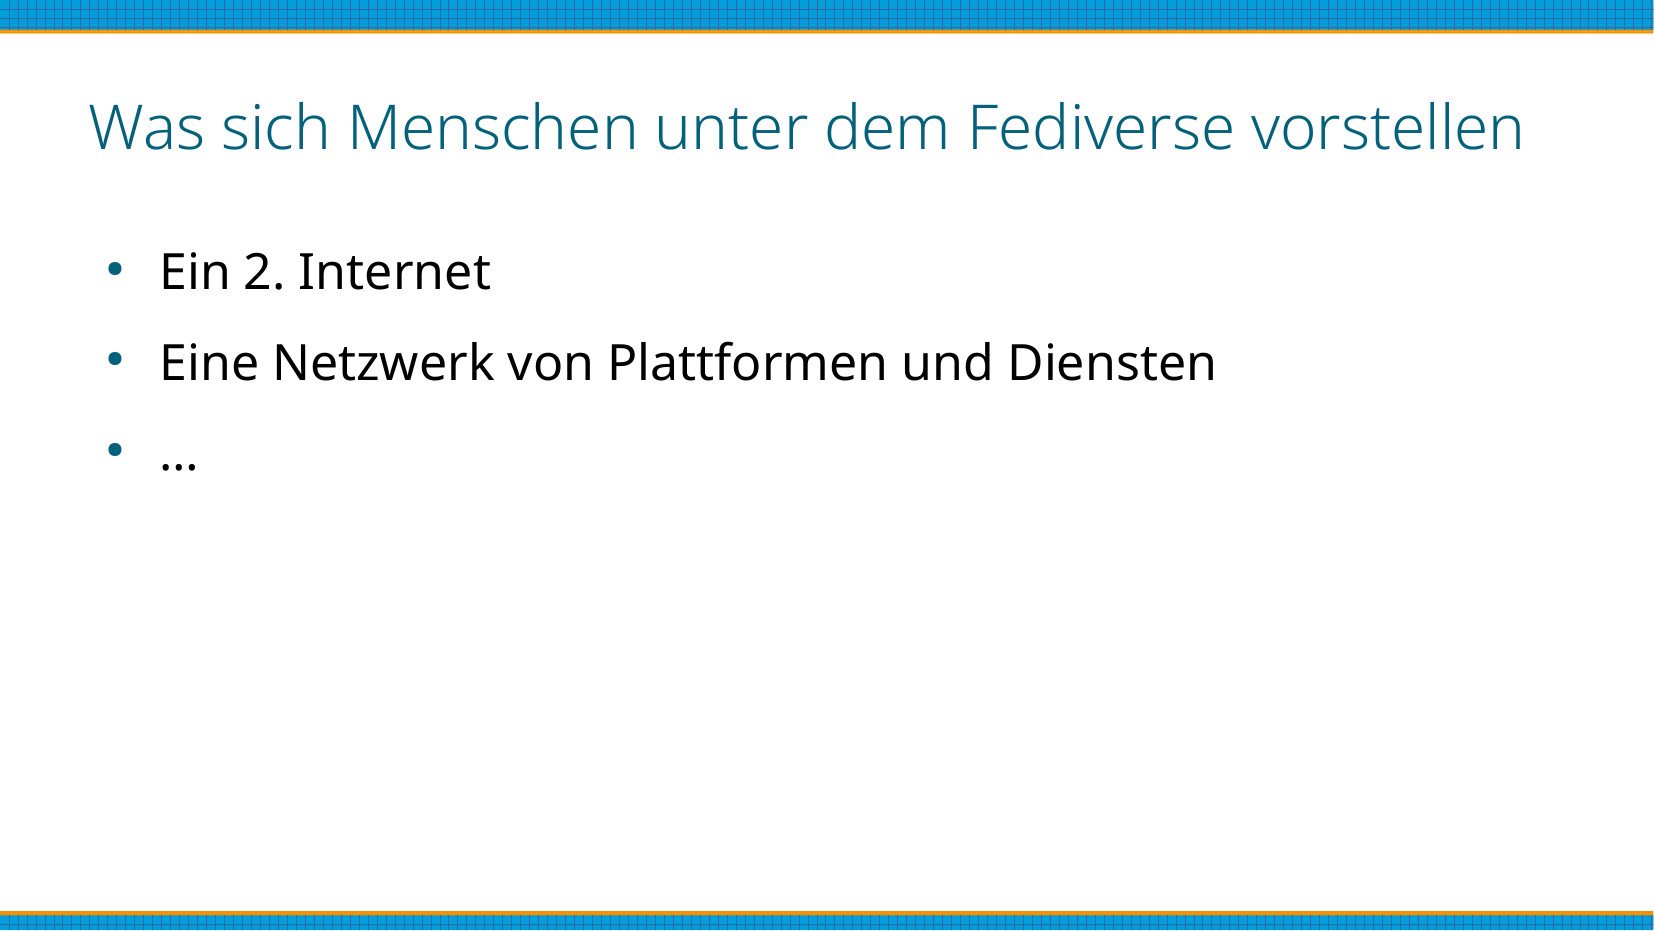

# Was sich Menschen unter dem Fediverse vorstellen
Ein 2. Internet
Eine Netzwerk von Plattformen und Diensten
…